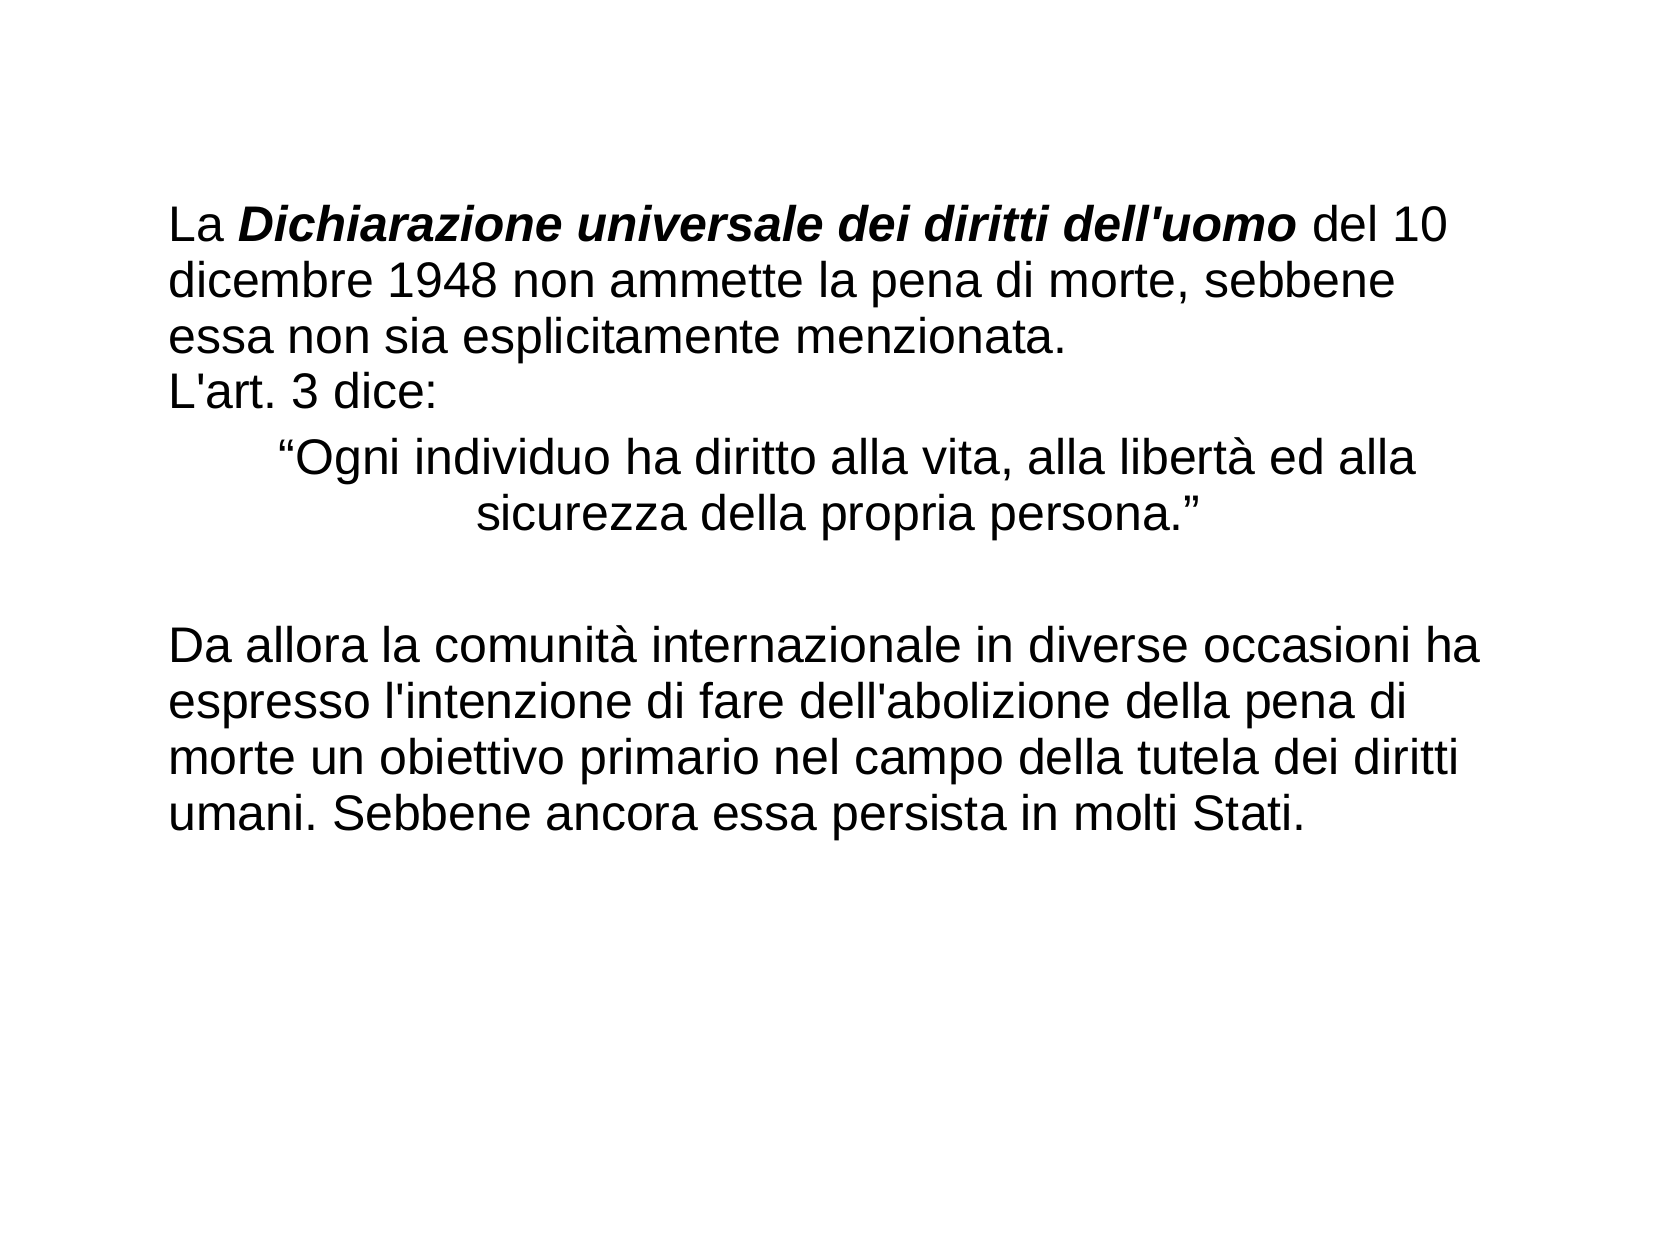

La Dichiarazione universale dei diritti dell'uomo del 10 dicembre 1948 non ammette la pena di morte, sebbene essa non sia esplicitamente menzionata.
L'art. 3 dice:
“Ogni individuo ha diritto alla vita, alla libertà ed alla sicurezza della propria persona.”
Da allora la comunità internazionale in diverse occasioni ha espresso l'intenzione di fare dell'abolizione della pena di morte un obiettivo primario nel campo della tutela dei diritti umani. Sebbene ancora essa persista in molti Stati.